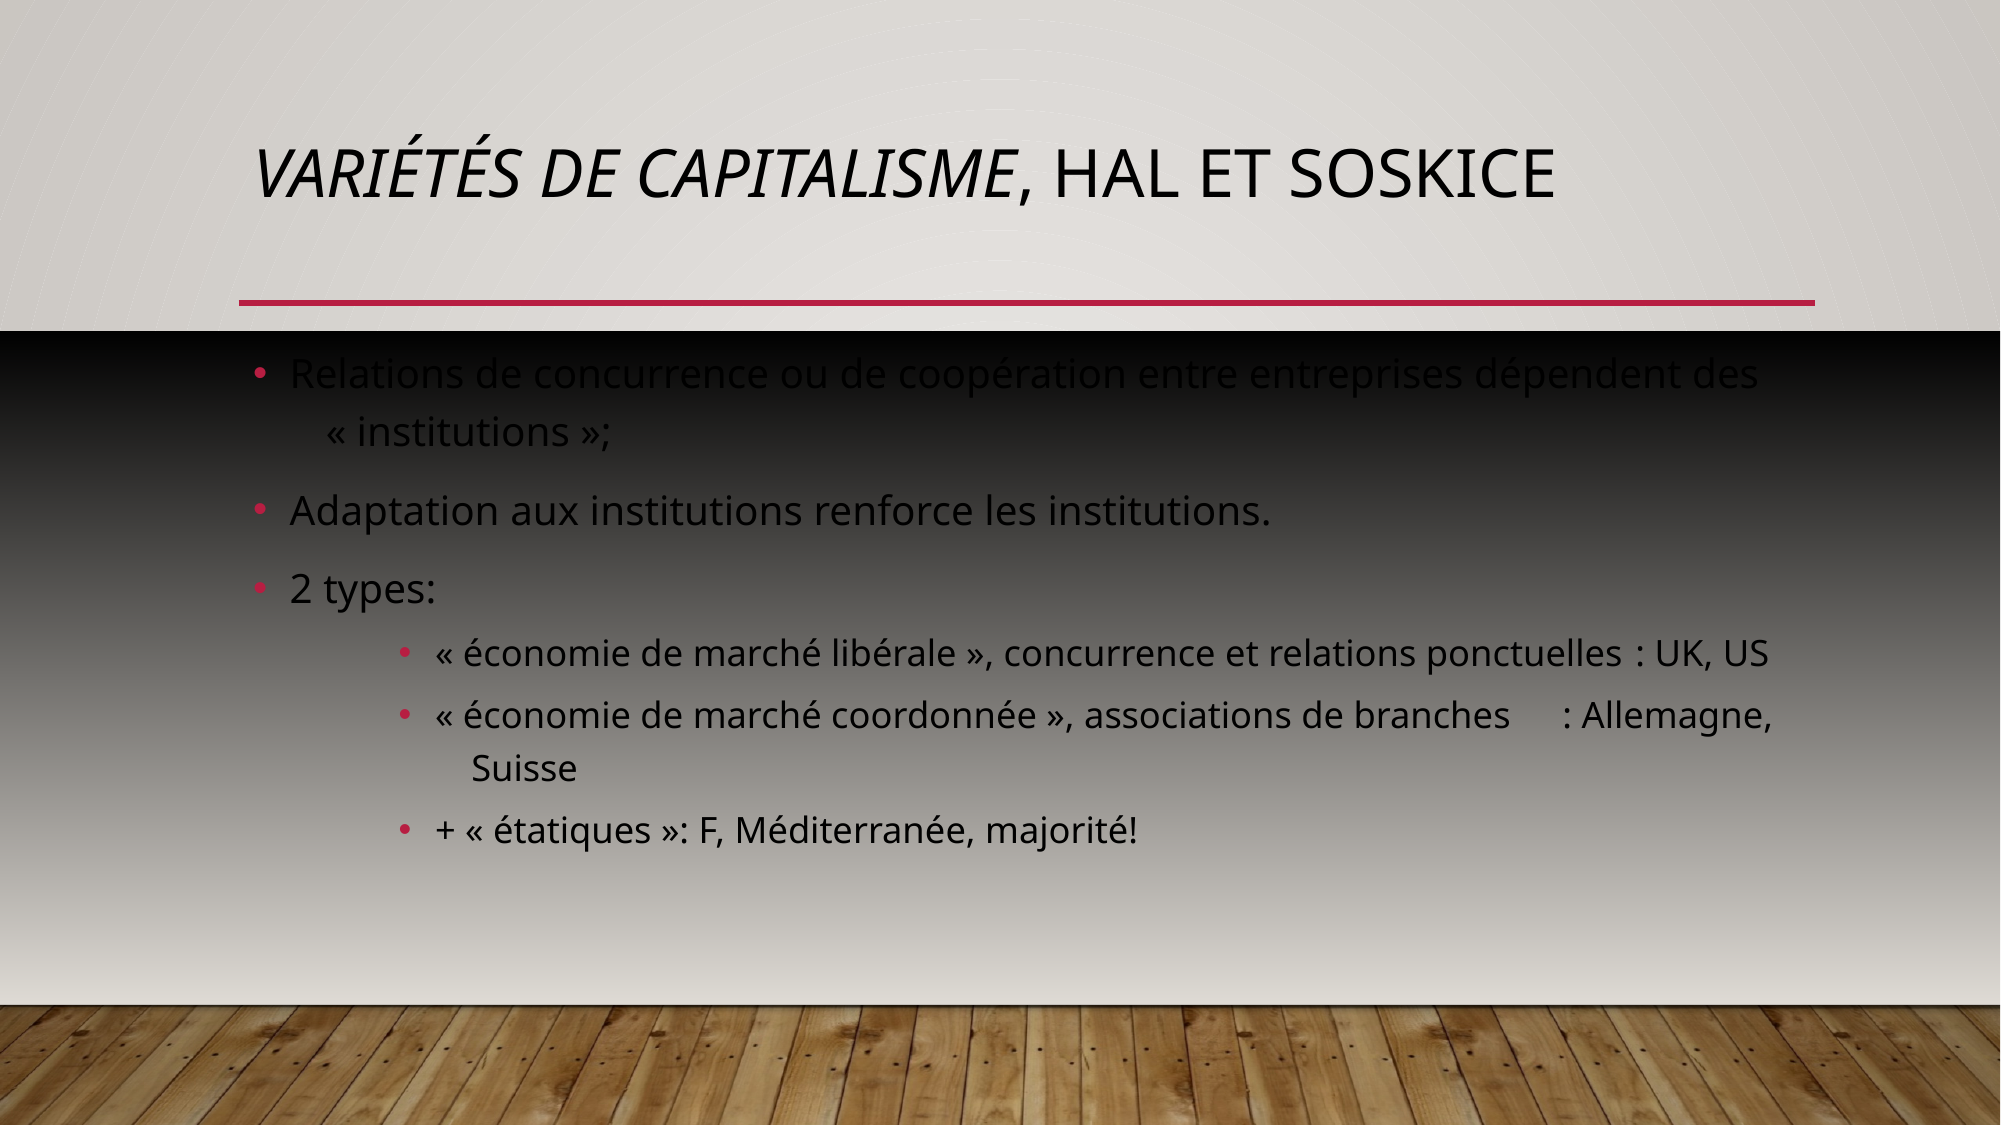

# Variétés de capitalisme, Hal et Soskice
Relations de concurrence ou de coopération entre entreprises dépendent des « institutions »;
Adaptation aux institutions renforce les institutions.
2 types:
« économie de marché libérale », concurrence et relations ponctuelles	: UK, US
« économie de marché coordonnée », associations de branches	: Allemagne, Suisse
+ « étatiques »: F, Méditerranée, majorité!